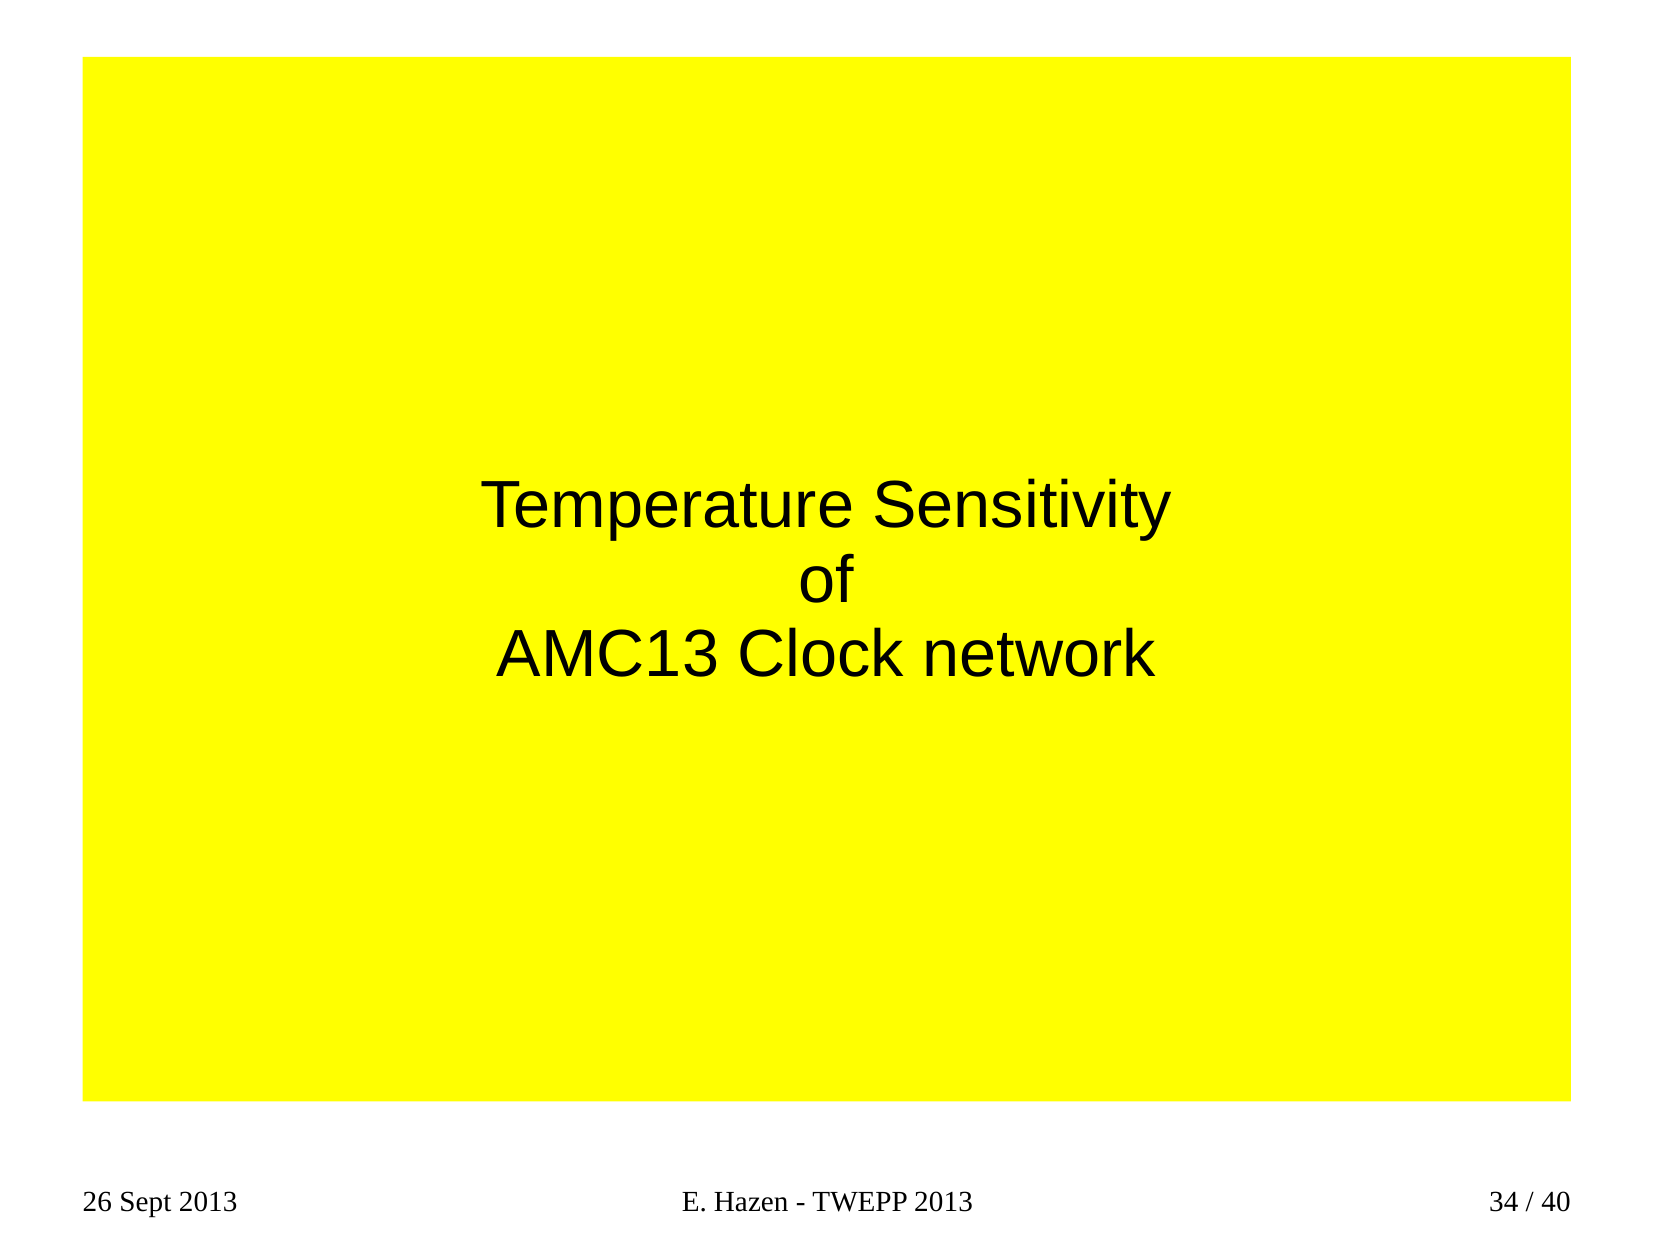

# Temperature Sensitivity
of
AMC13 Clock network
26 Sept 2013
E. Hazen - TWEPP 2013
34